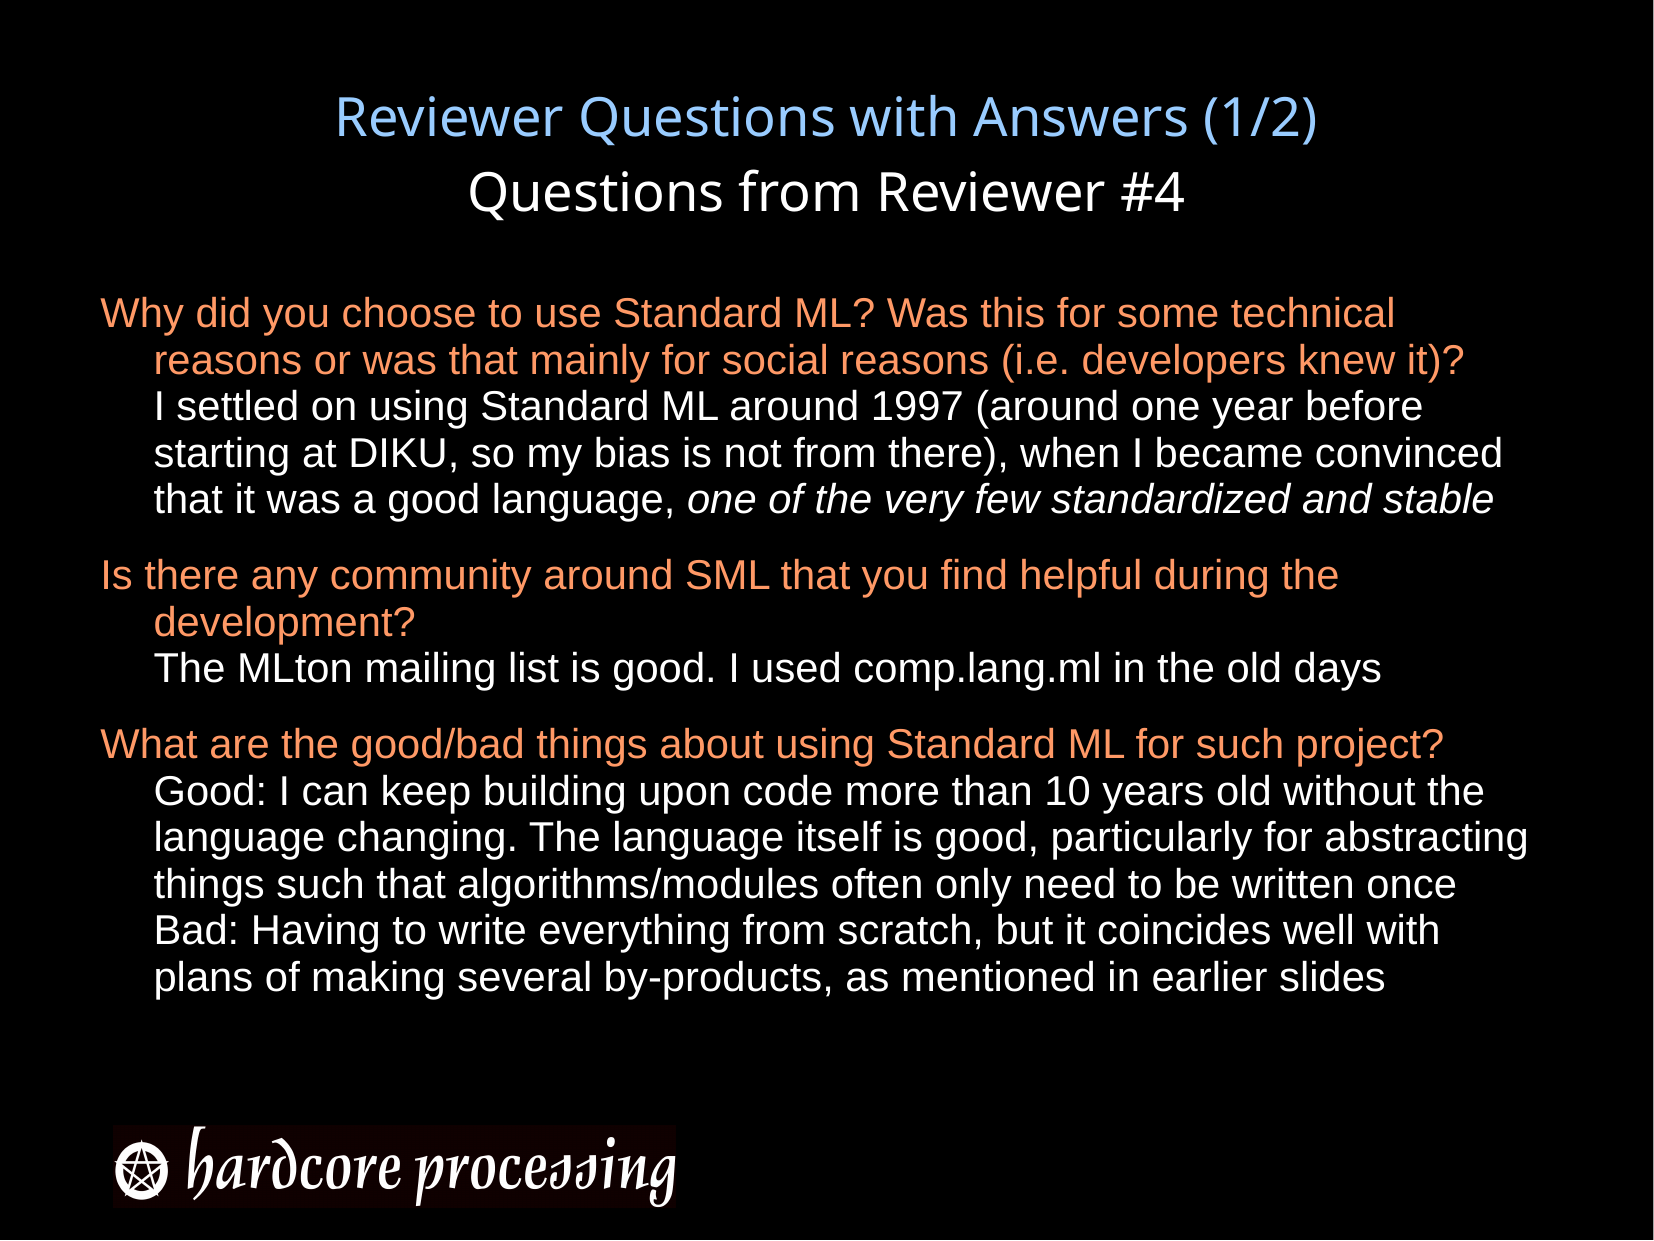

# Reviewer Questions with Answers (1/2) Questions from Reviewer #4
Why did you choose to use Standard ML? Was this for some technical reasons or was that mainly for social reasons (i.e. developers knew it)?
I settled on using Standard ML around 1997 (around one year before starting at DIKU, so my bias is not from there), when I became convinced that it was a good language, one of the very few standardized and stable
Is there any community around SML that you find helpful during the development?
The MLton mailing list is good. I used comp.lang.ml in the old days
What are the good/bad things about using Standard ML for such project?
Good: I can keep building upon code more than 10 years old without the language changing. The language itself is good, particularly for abstracting things such that algorithms/modules often only need to be written once
Bad: Having to write everything from scratch, but it coincides well with plans of making several by-products, as mentioned in earlier slides